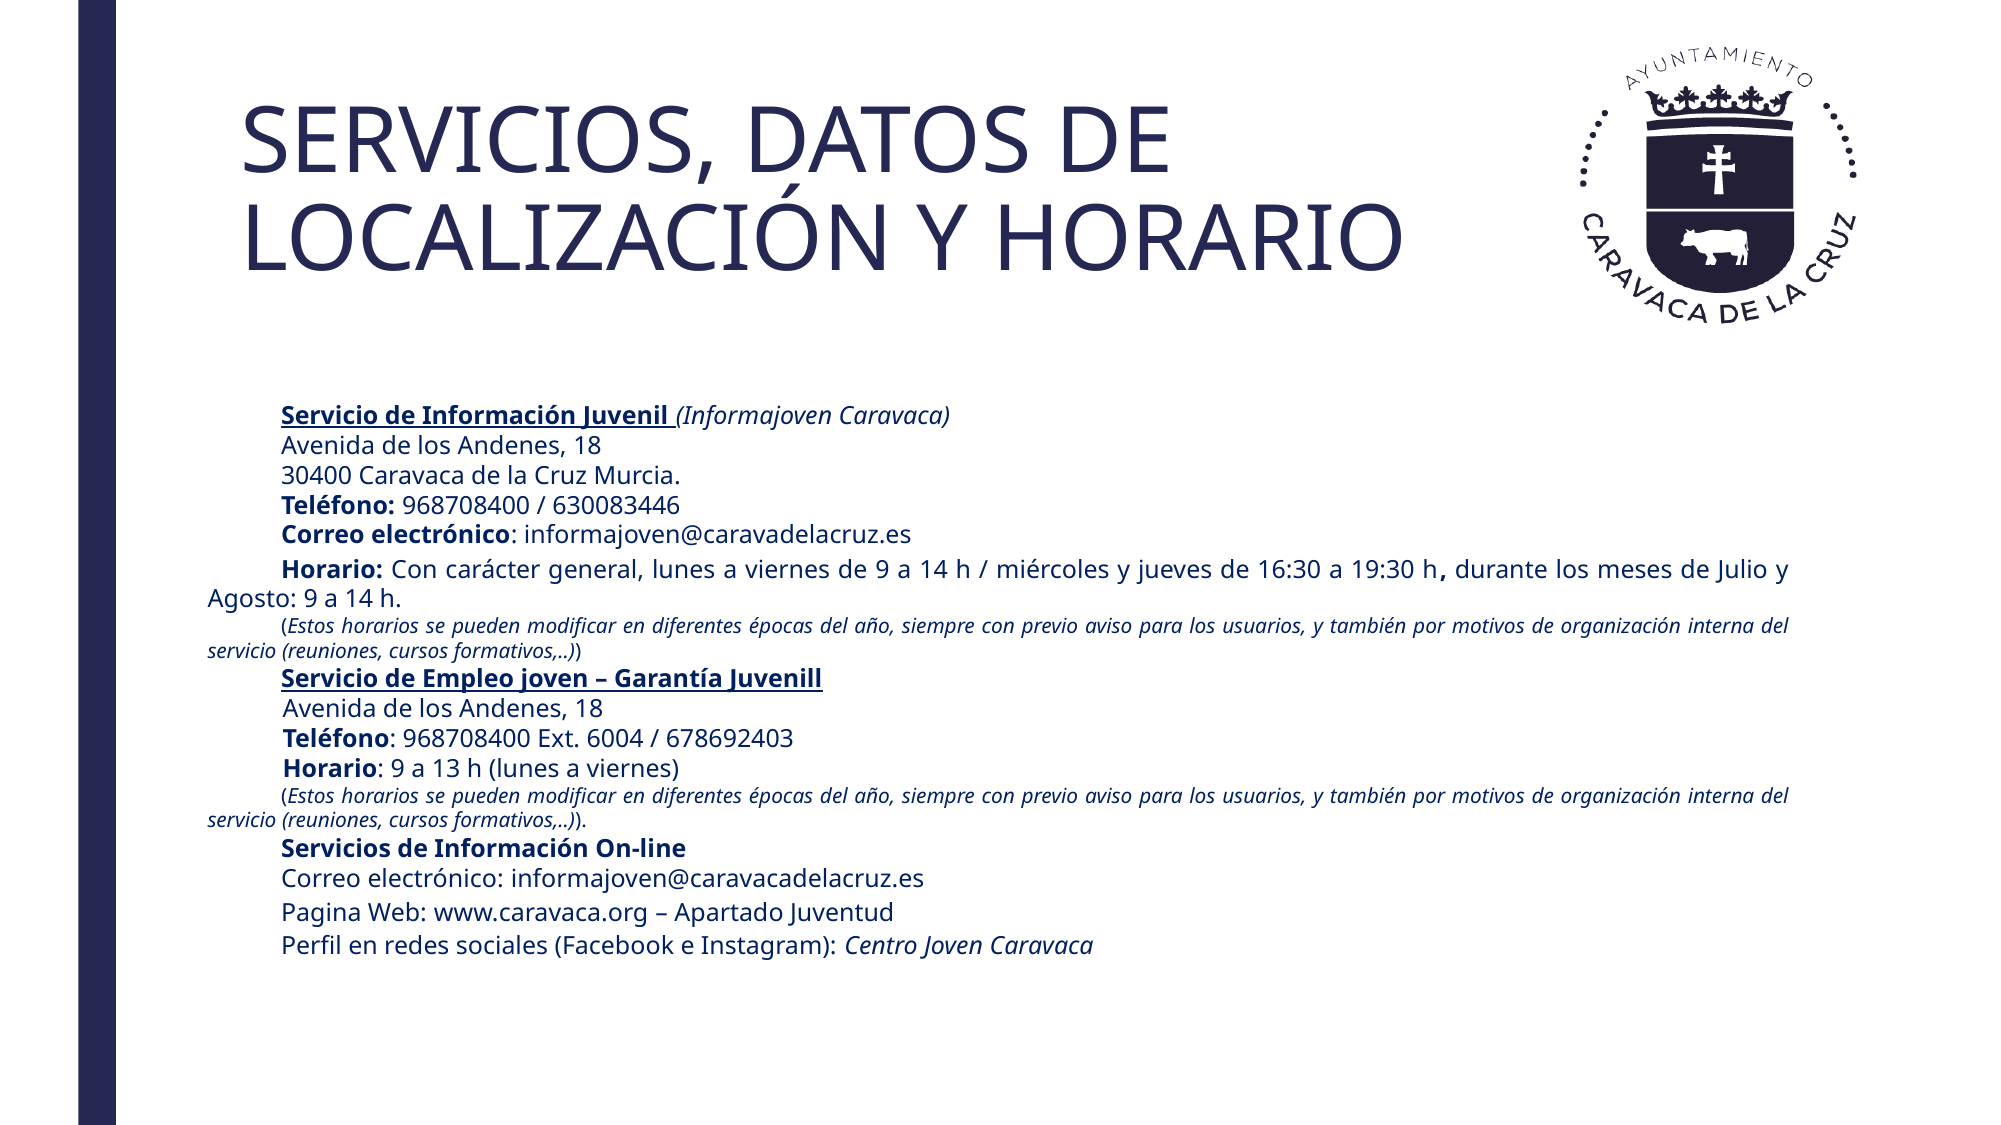

# SERVICIOS, DATOS DE LOCALIZACIÓN Y HORARIO
Servicio de Información Juvenil (Informajoven Caravaca)
Avenida de los Andenes, 18
30400 Caravaca de la Cruz Murcia.
Teléfono: 968708400 / 630083446
Correo electrónico: informajoven@caravadelacruz.es
Horario: Con carácter general, lunes a viernes de 9 a 14 h / miércoles y jueves de 16:30 a 19:30 h, durante los meses de Julio y Agosto: 9 a 14 h.
(Estos horarios se pueden modificar en diferentes épocas del año, siempre con previo aviso para los usuarios, y también por motivos de organización interna del servicio (reuniones, cursos formativos,..))
Servicio de Empleo joven – Garantía Juvenill
	Avenida de los Andenes, 18
	Teléfono: 968708400 Ext. 6004 / 678692403
	Horario: 9 a 13 h (lunes a viernes)
(Estos horarios se pueden modificar en diferentes épocas del año, siempre con previo aviso para los usuarios, y también por motivos de organización interna del servicio (reuniones, cursos formativos,..)).
Servicios de Información On-line
Correo electrónico: informajoven@caravacadelacruz.es
Pagina Web: www.caravaca.org – Apartado Juventud
Perfil en redes sociales (Facebook e Instagram): Centro Joven Caravaca